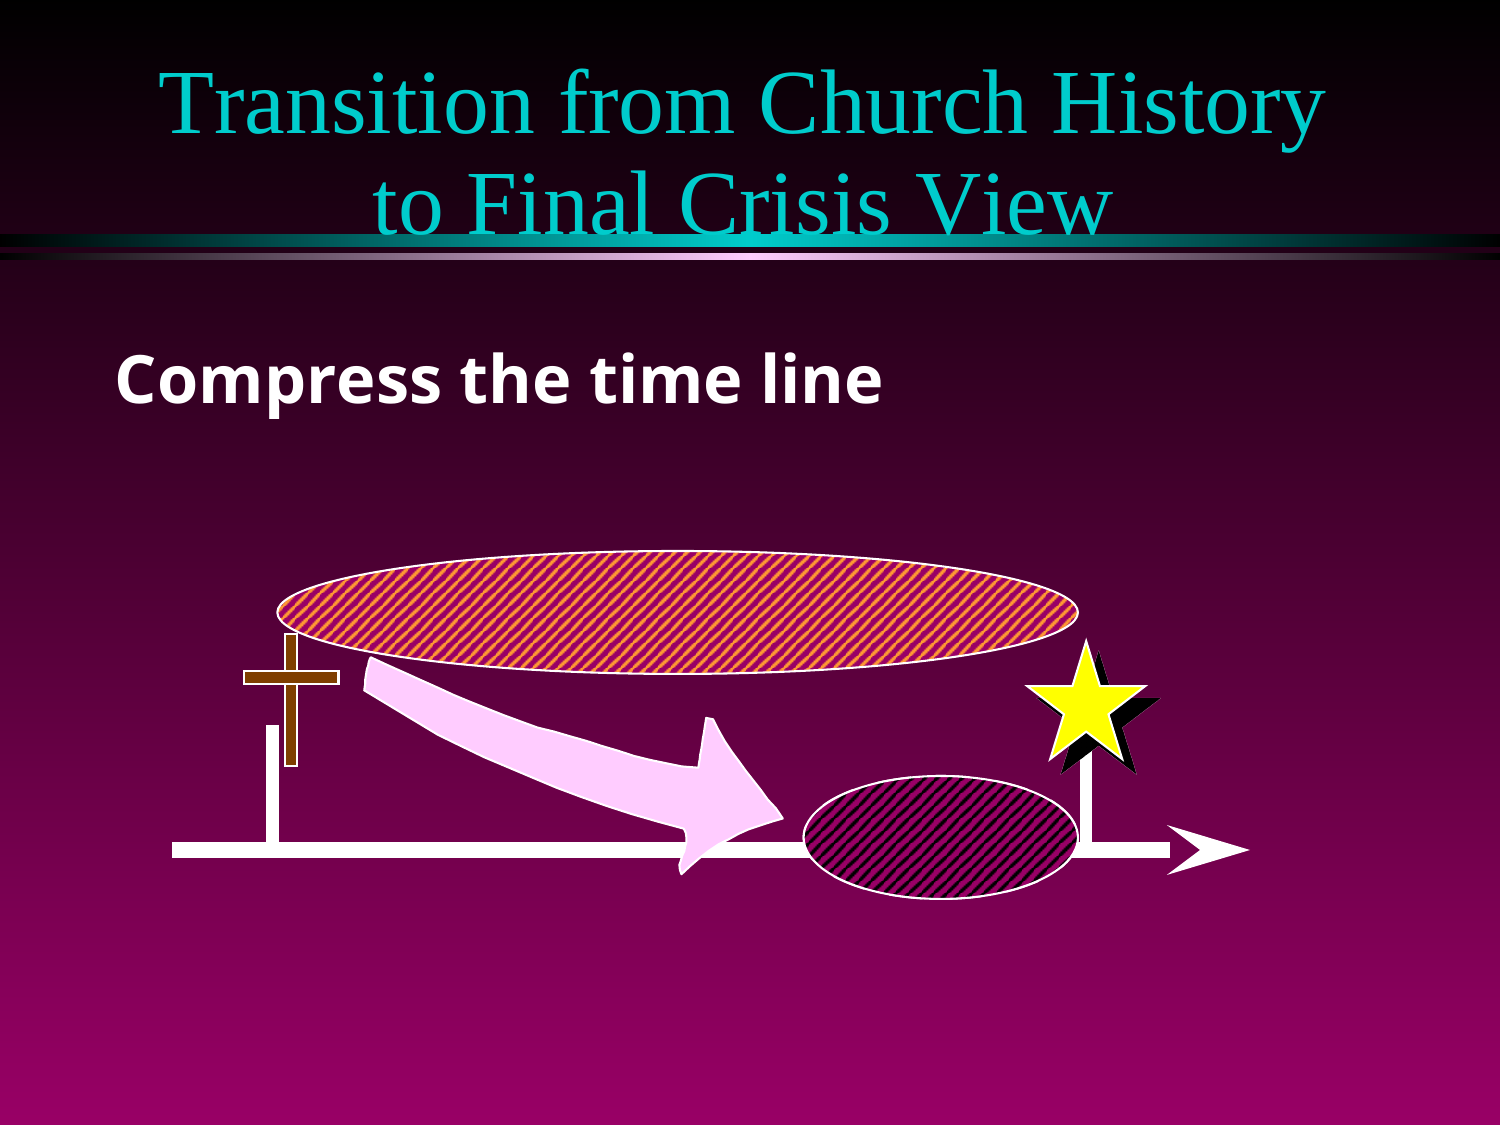

# Transition from Church History to Final Crisis View
Compress the time line